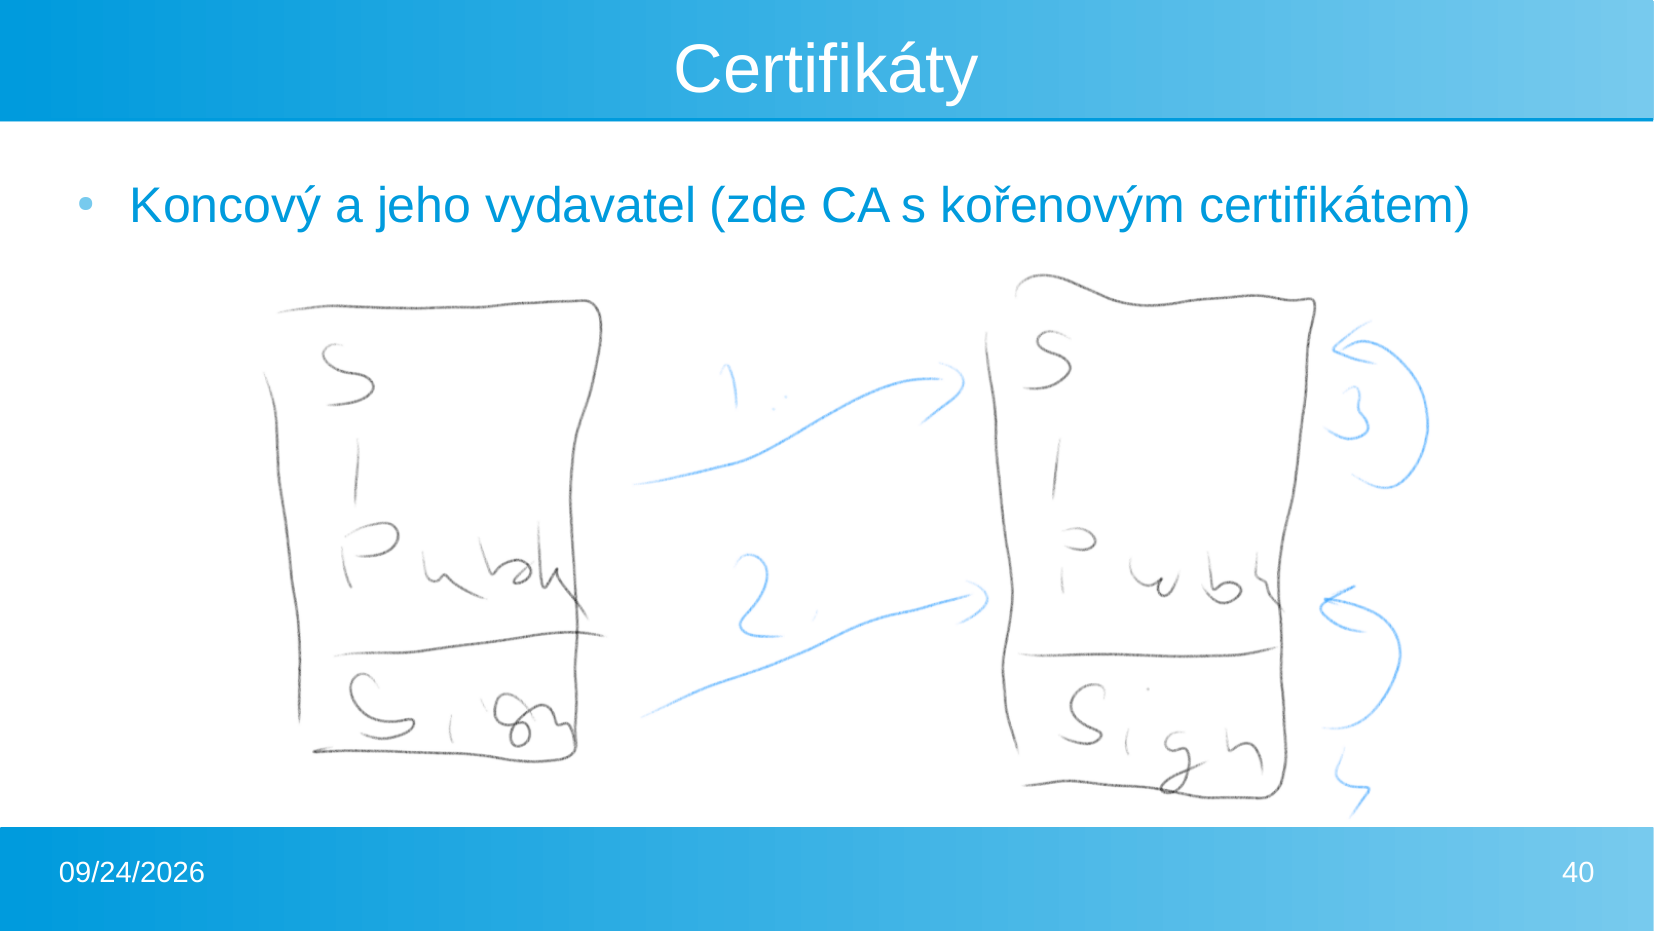

# Certifikáty
Koncový a jeho vydavatel (zde CA s kořenovým certifikátem)
40